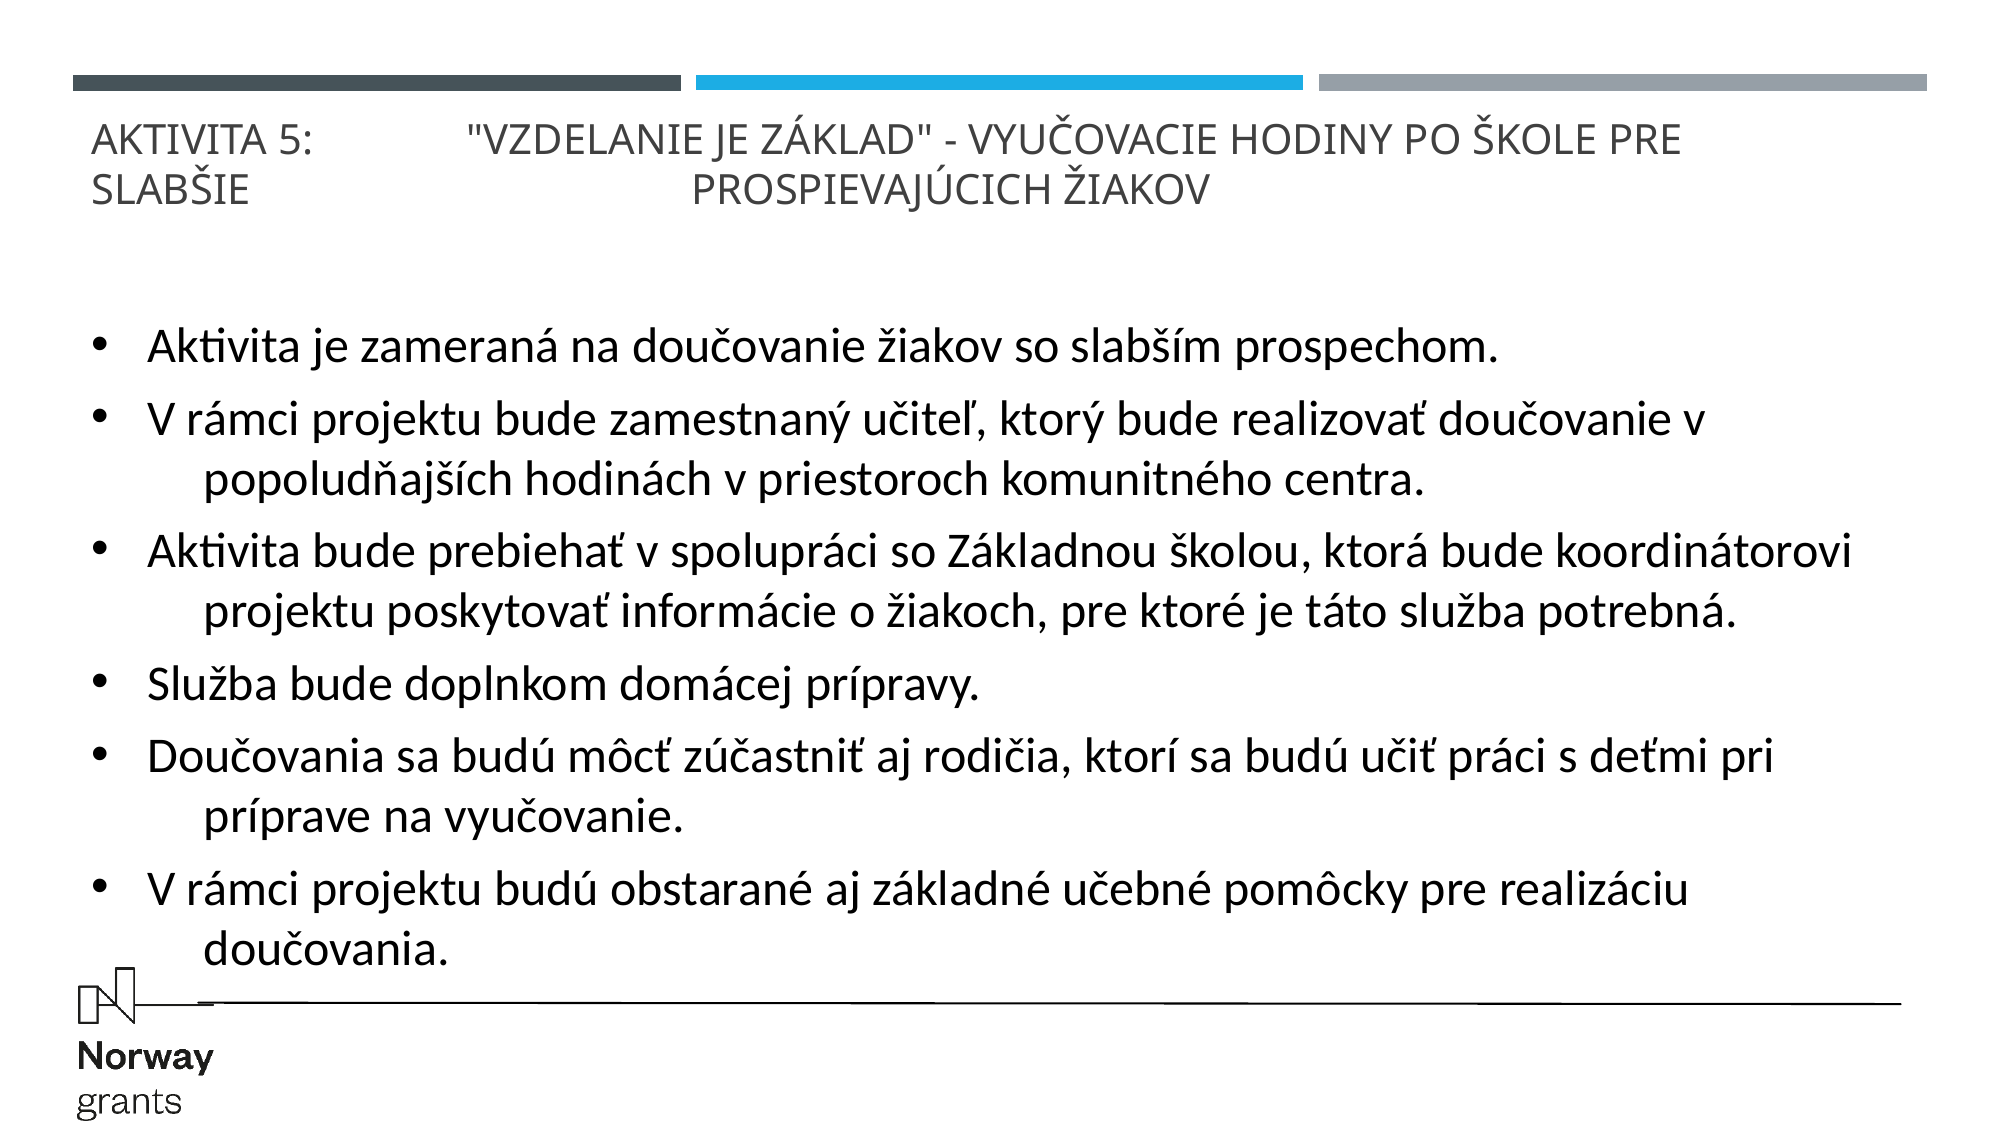

# Aktivita 5: 		"Vzdelanie je základ" - vyučovacie hodiny po škole pre slabšie 						prospievajúcich žiakov
Aktivita je zameraná na doučovanie žiakov so slabším prospechom.
V rámci projektu bude zamestnaný učiteľ, ktorý bude realizovať doučovanie v popoludňajších hodinách v priestoroch komunitného centra.
Aktivita bude prebiehať v spolupráci so Základnou školou, ktorá bude koordinátorovi projektu poskytovať informácie o žiakoch, pre ktoré je táto služba potrebná.
Služba bude doplnkom domácej prípravy.
Doučovania sa budú môcť zúčastniť aj rodičia, ktorí sa budú učiť práci s deťmi pri príprave na vyučovanie.
V rámci projektu budú obstarané aj základné učebné pomôcky pre realizáciu doučovania.